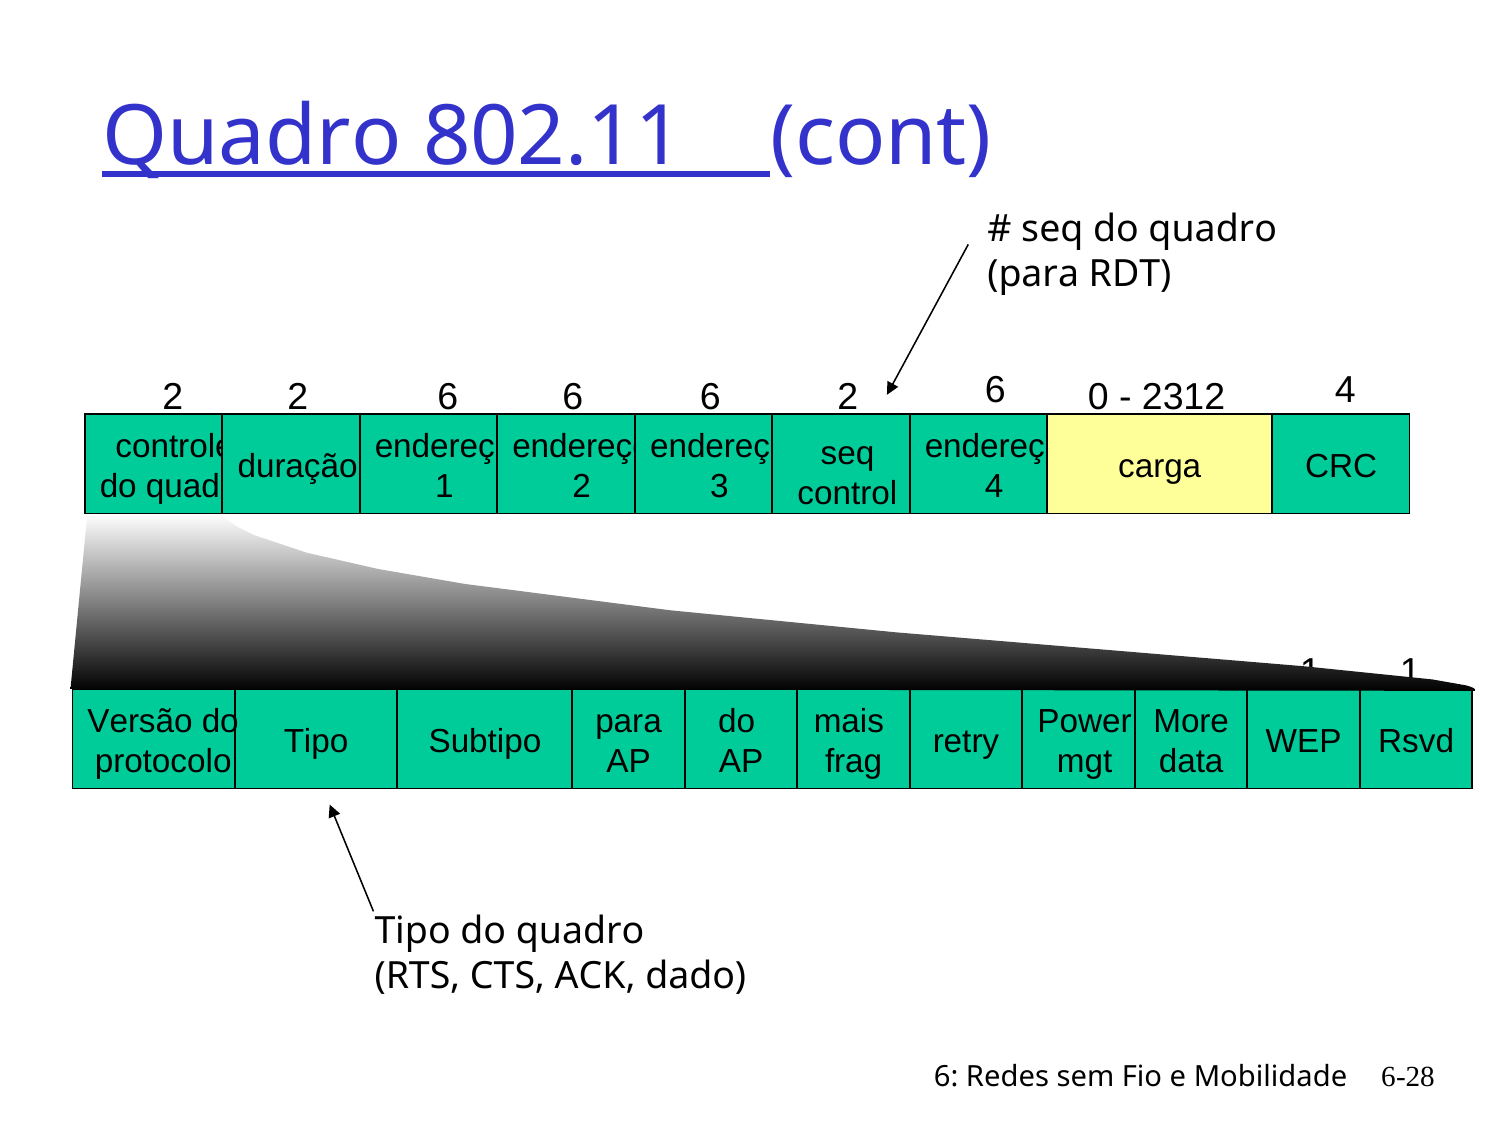

Quadro 802.11 (cont)
# seq do quadro
(para RDT)
6
4
2
2
6
6
6
2
0 - 2312
controle
do quadro
duração
endereço
1
endereço
2
endereço
3
endereço
4
carga
CRC
seq
control
2
2
4
1
1
1
1
1
1
1
1
Versão do
protocolo
Tipo
Subtipo
para
AP
do
AP
mais
frag
retry
Power
mgt
More
data
WEP
Rsvd
Tipo do quadro
(RTS, CTS, ACK, dado)
6: Redes sem Fio e Mobilidade